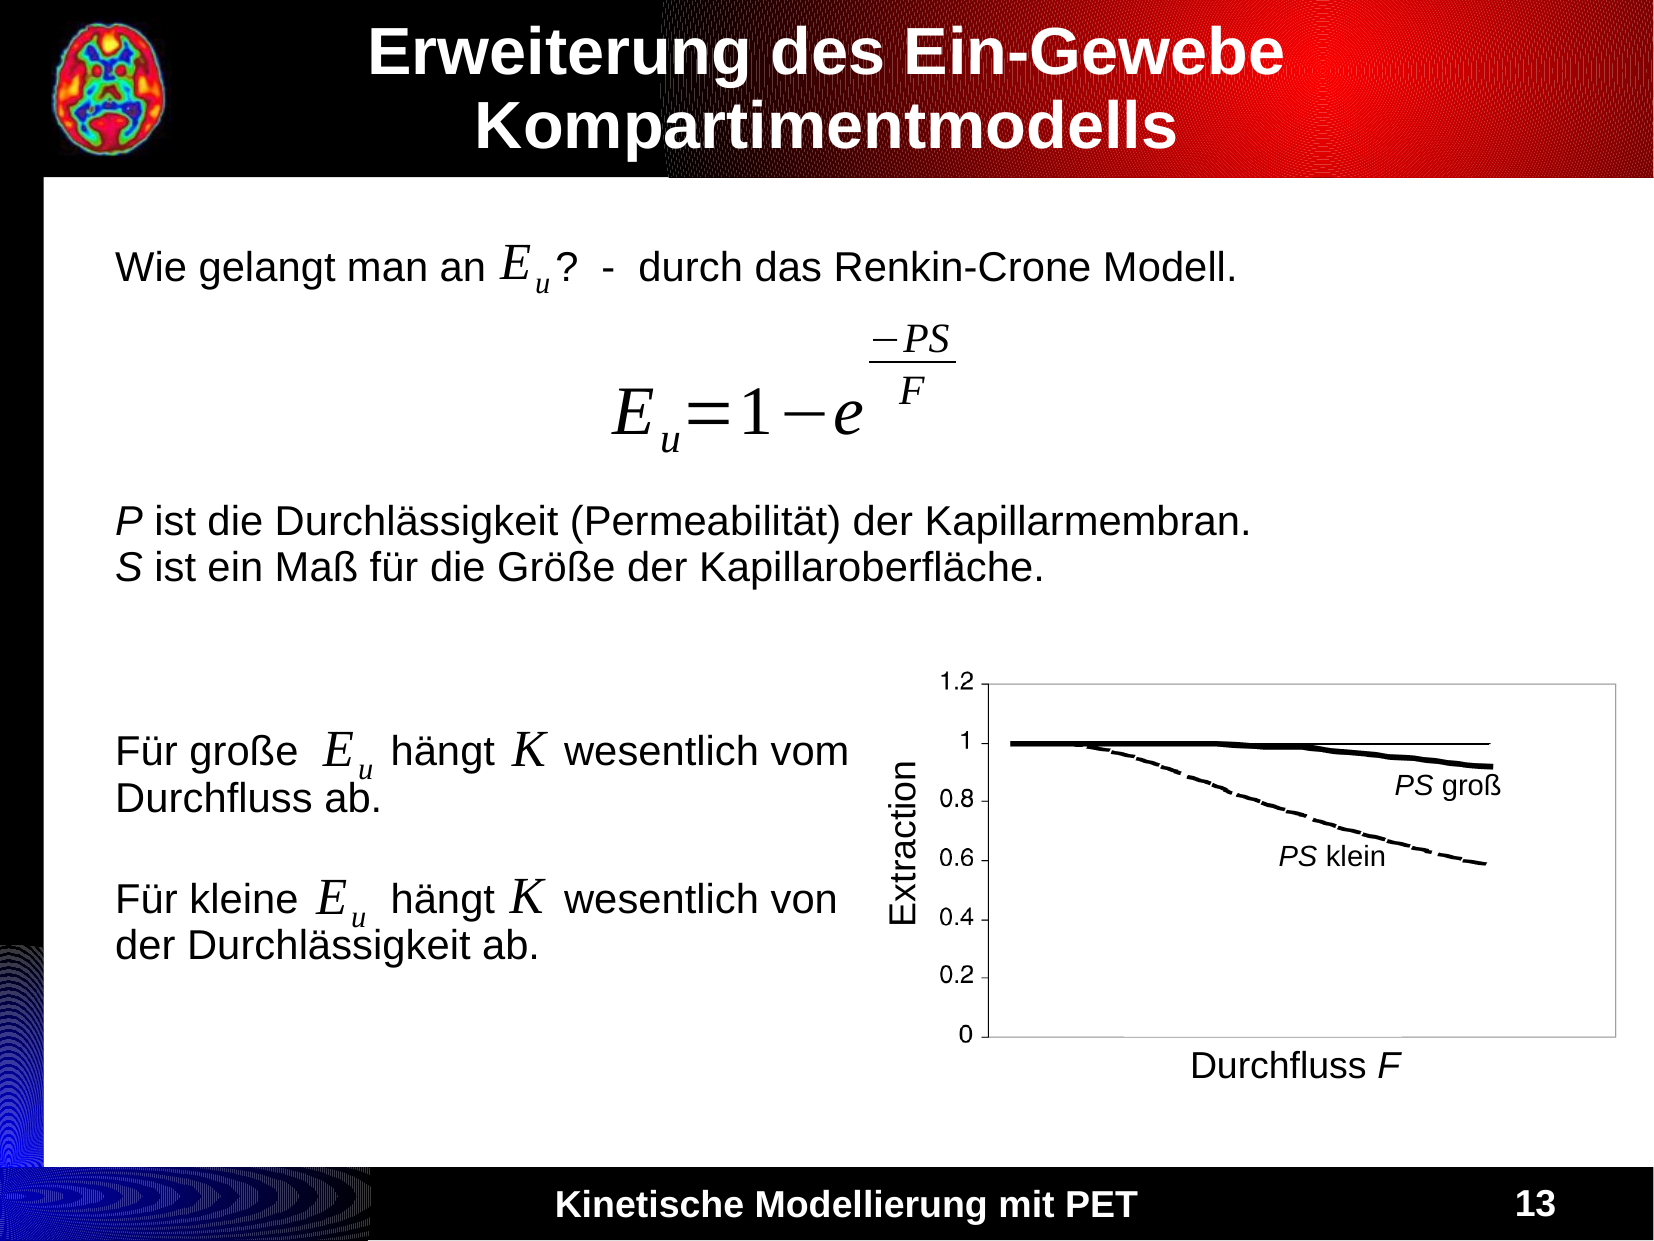

# Erweiterung des Ein-Gewebe Kompartimentmodells
Wie gelangt man an ? - durch das Renkin-Crone Modell.
P ist die Durchlässigkeit (Permeabilität) der Kapillarmembran.
S ist ein Maß für die Größe der Kapillaroberfläche.
Für große hängt wesentlich vom Durchfluss ab.
PS groß
Extraction
PS klein
Für kleine hängt wesentlich von der Durchlässigkeit ab.
Durchfluss F
Kinetische Modellierung mit PET